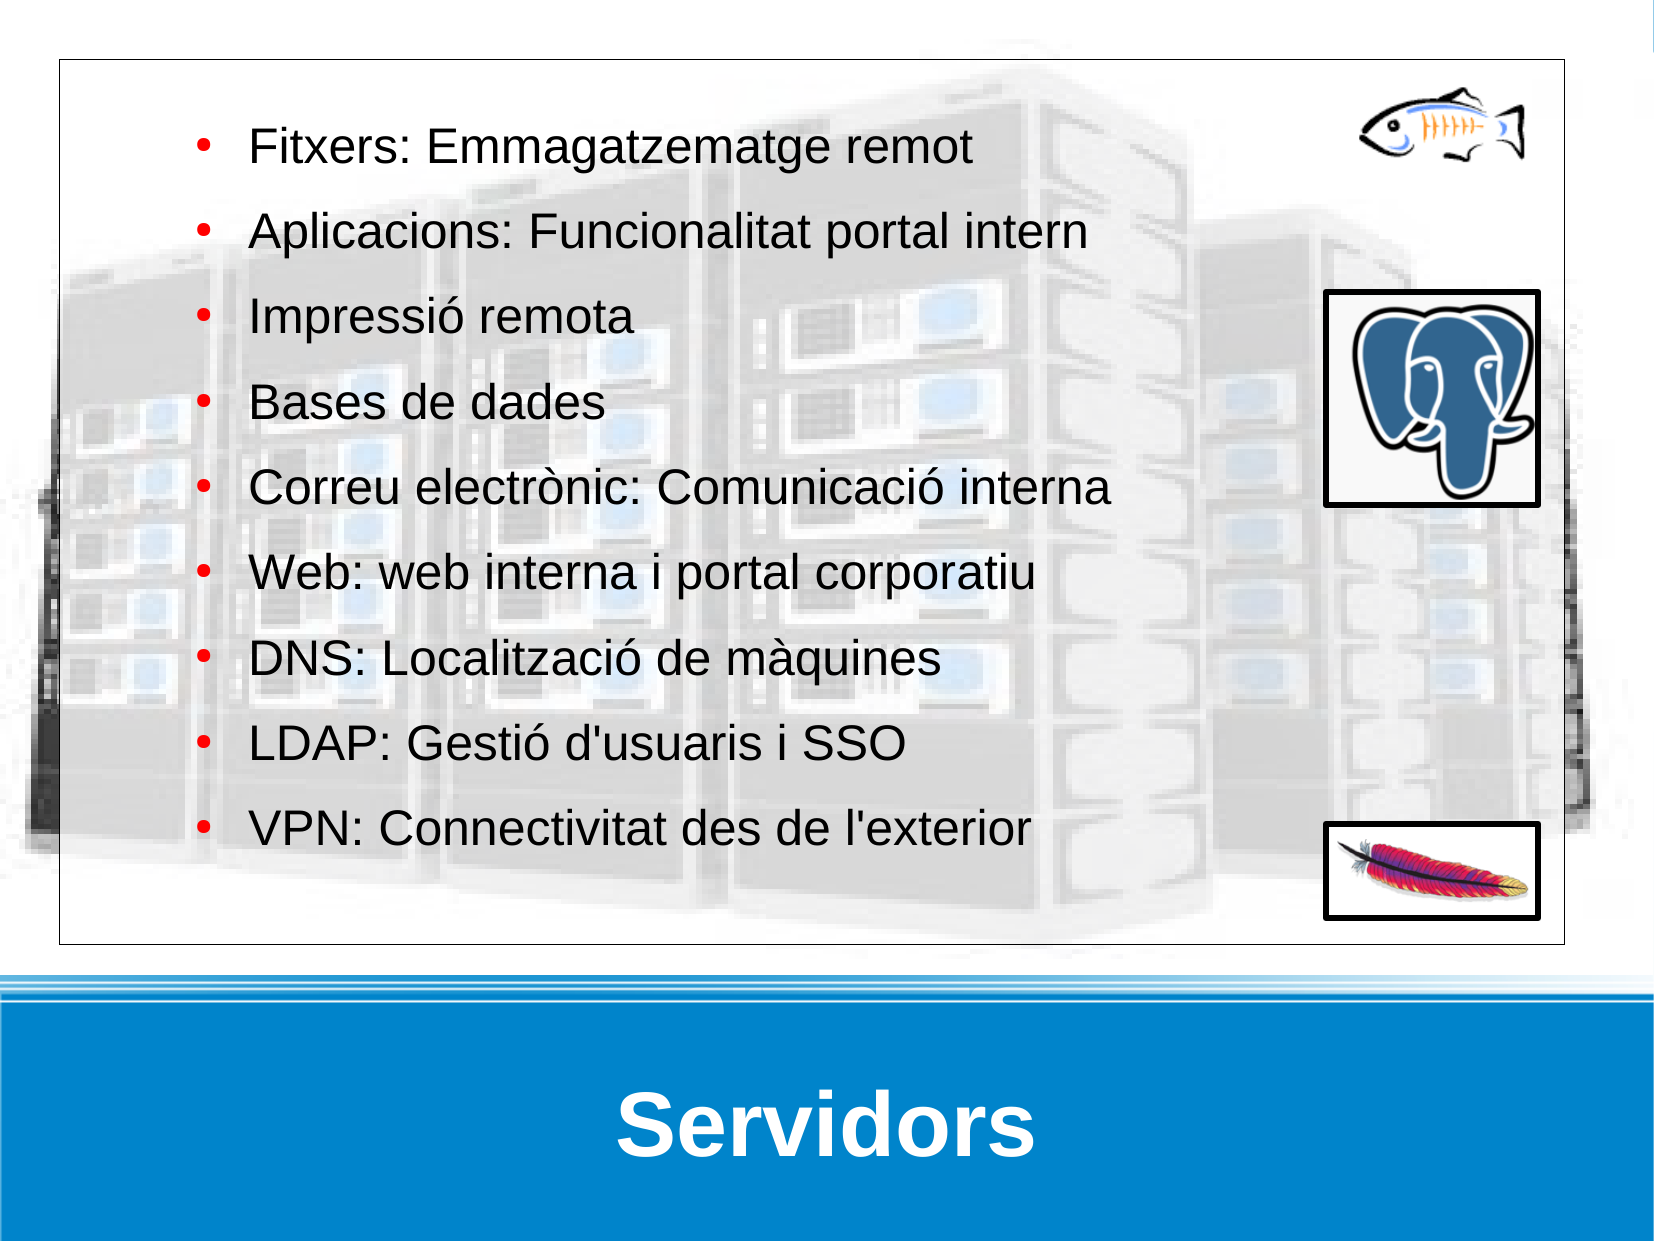

Fitxers: Emmagatzematge remot
Aplicacions: Funcionalitat portal intern
Impressió remota
Bases de dades
Correu electrònic: Comunicació interna
Web: web interna i portal corporatiu
DNS: Localització de màquines
LDAP: Gestió d'usuaris i SSO
VPN: Connectivitat des de l'exterior
# Servidors